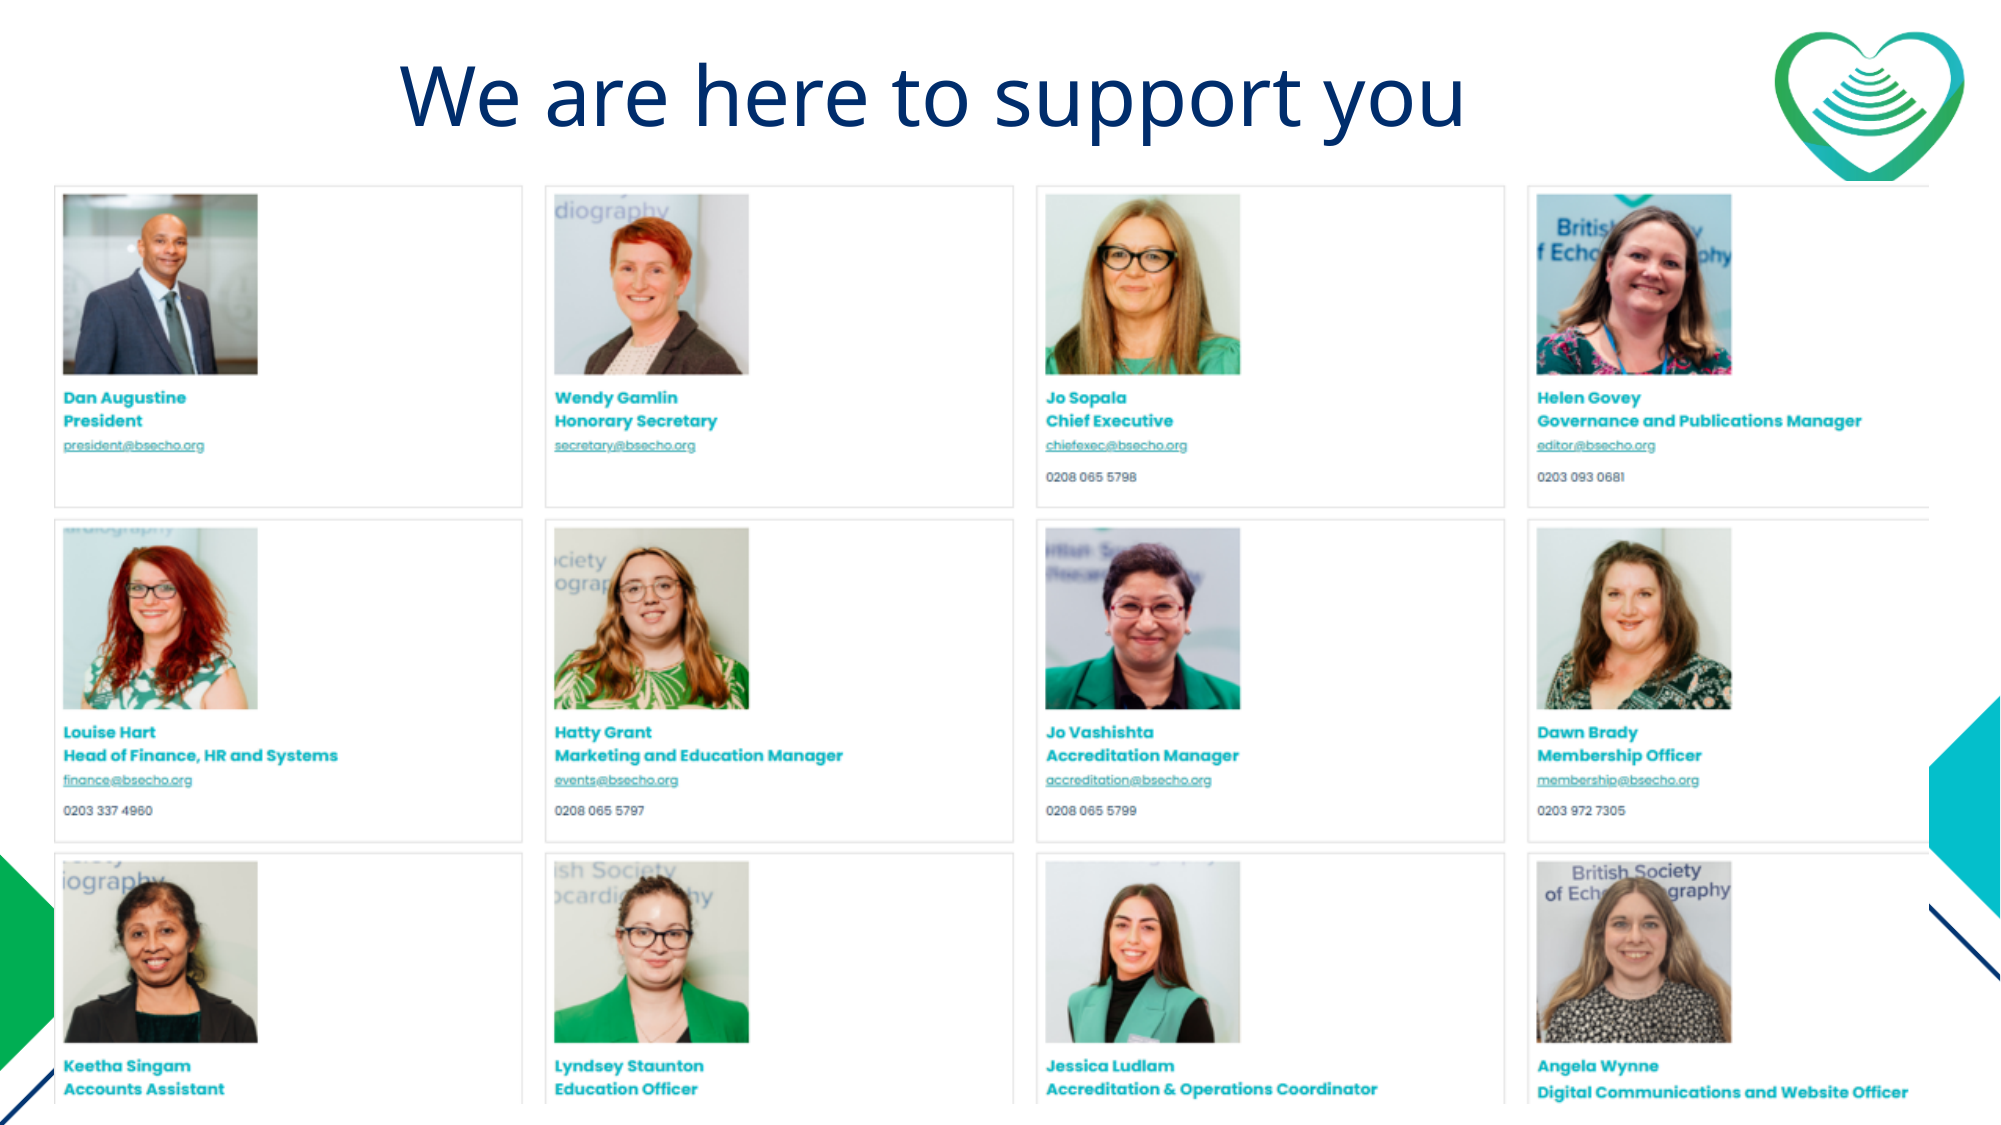

# We are here to support you